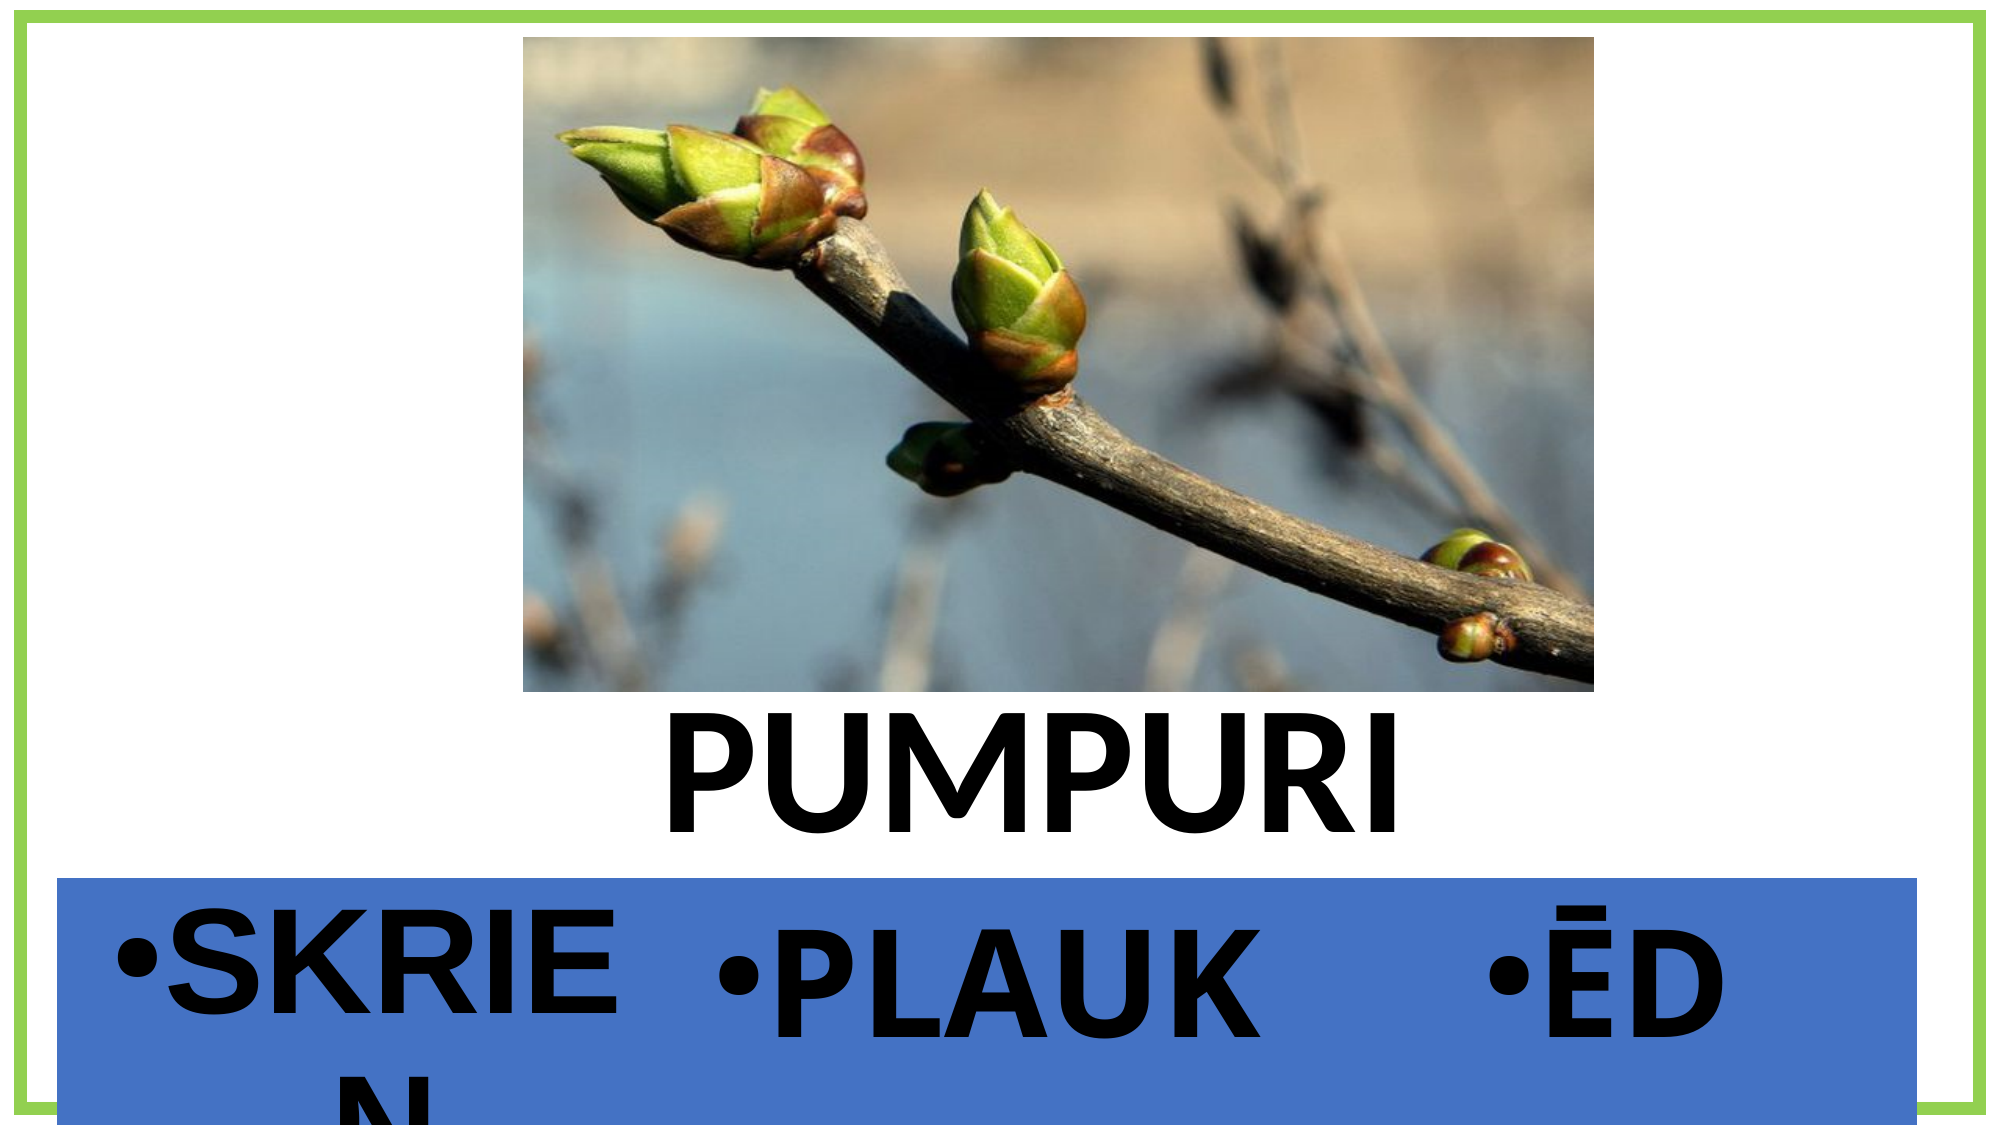

PUMPURI
| SKRIEN | PLAUKST | ĒD |
| --- | --- | --- |